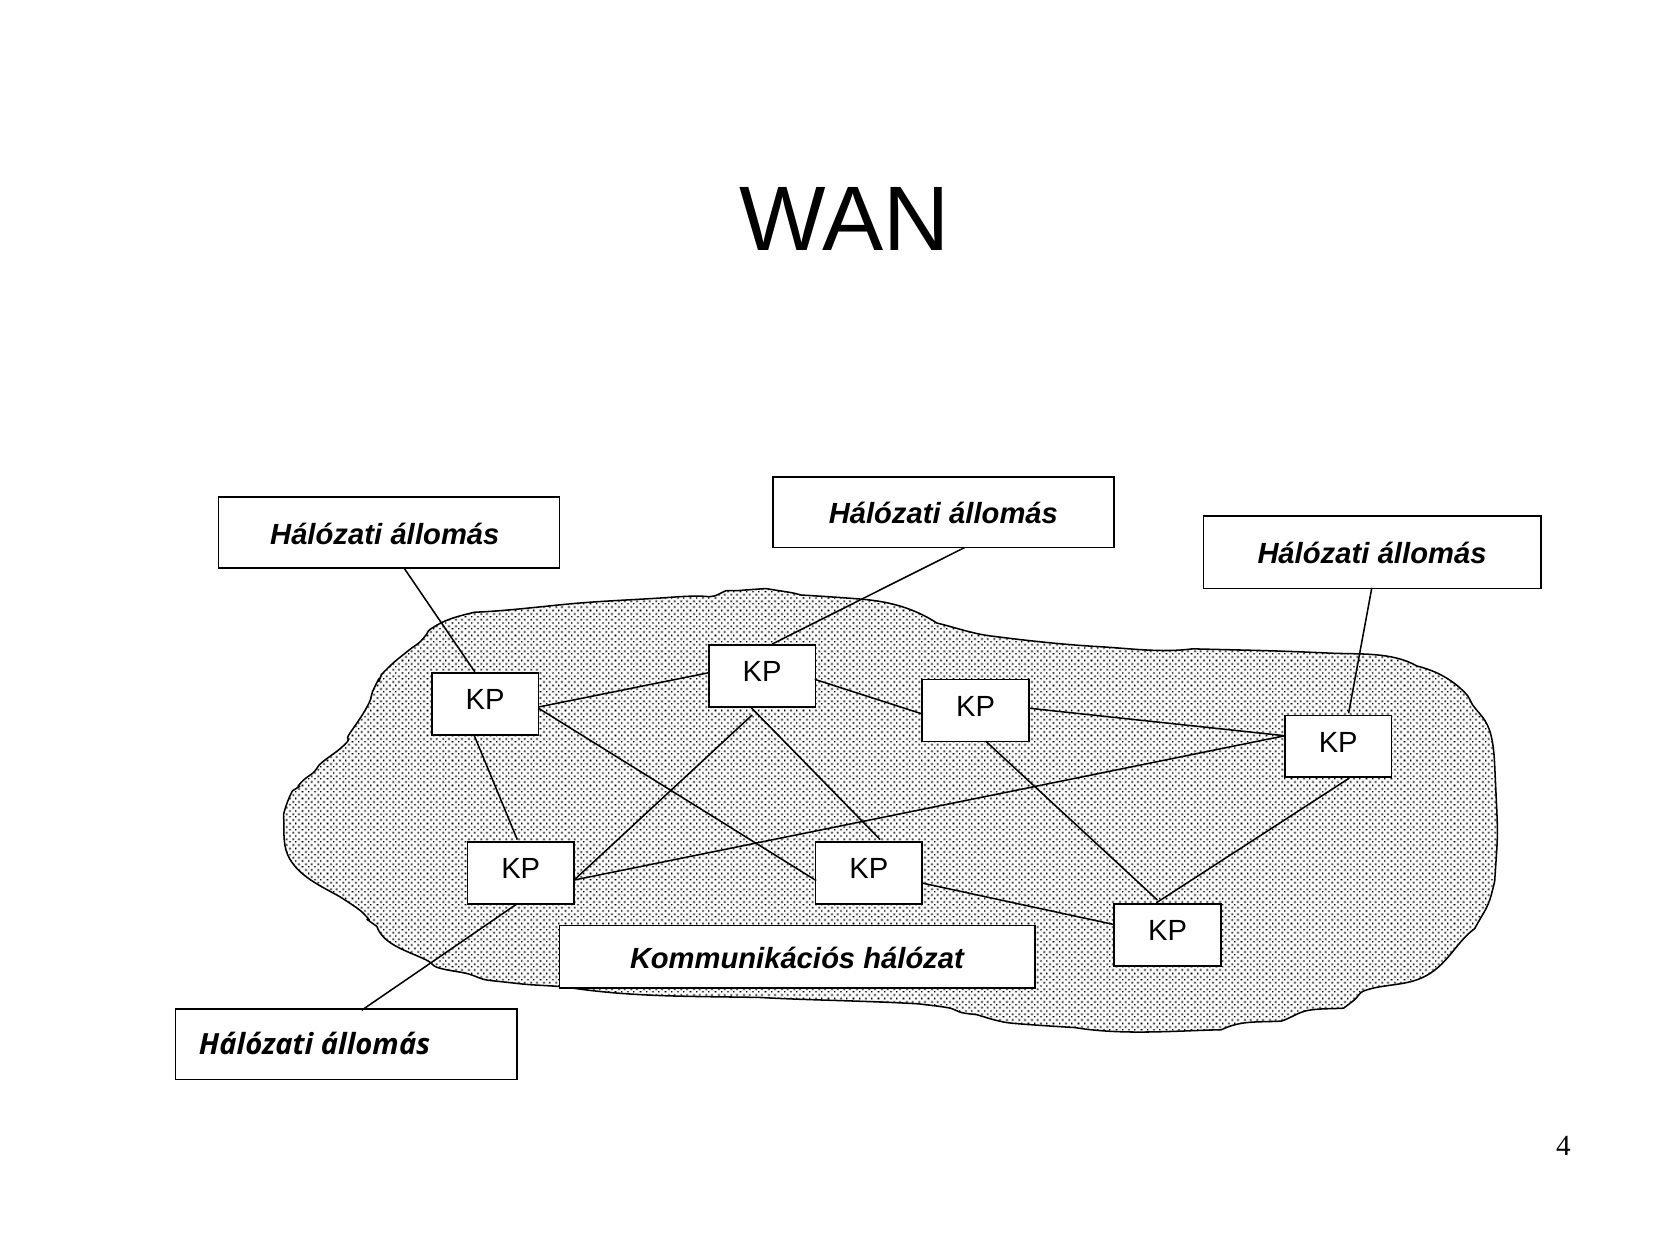

# WAN
Hálózati állomás
Hálózati állomás
Hálózati állomás
KP
KP
KP
KP
KP
KP
KP
Kommunikációs hálózat
Hálózati állomás
4